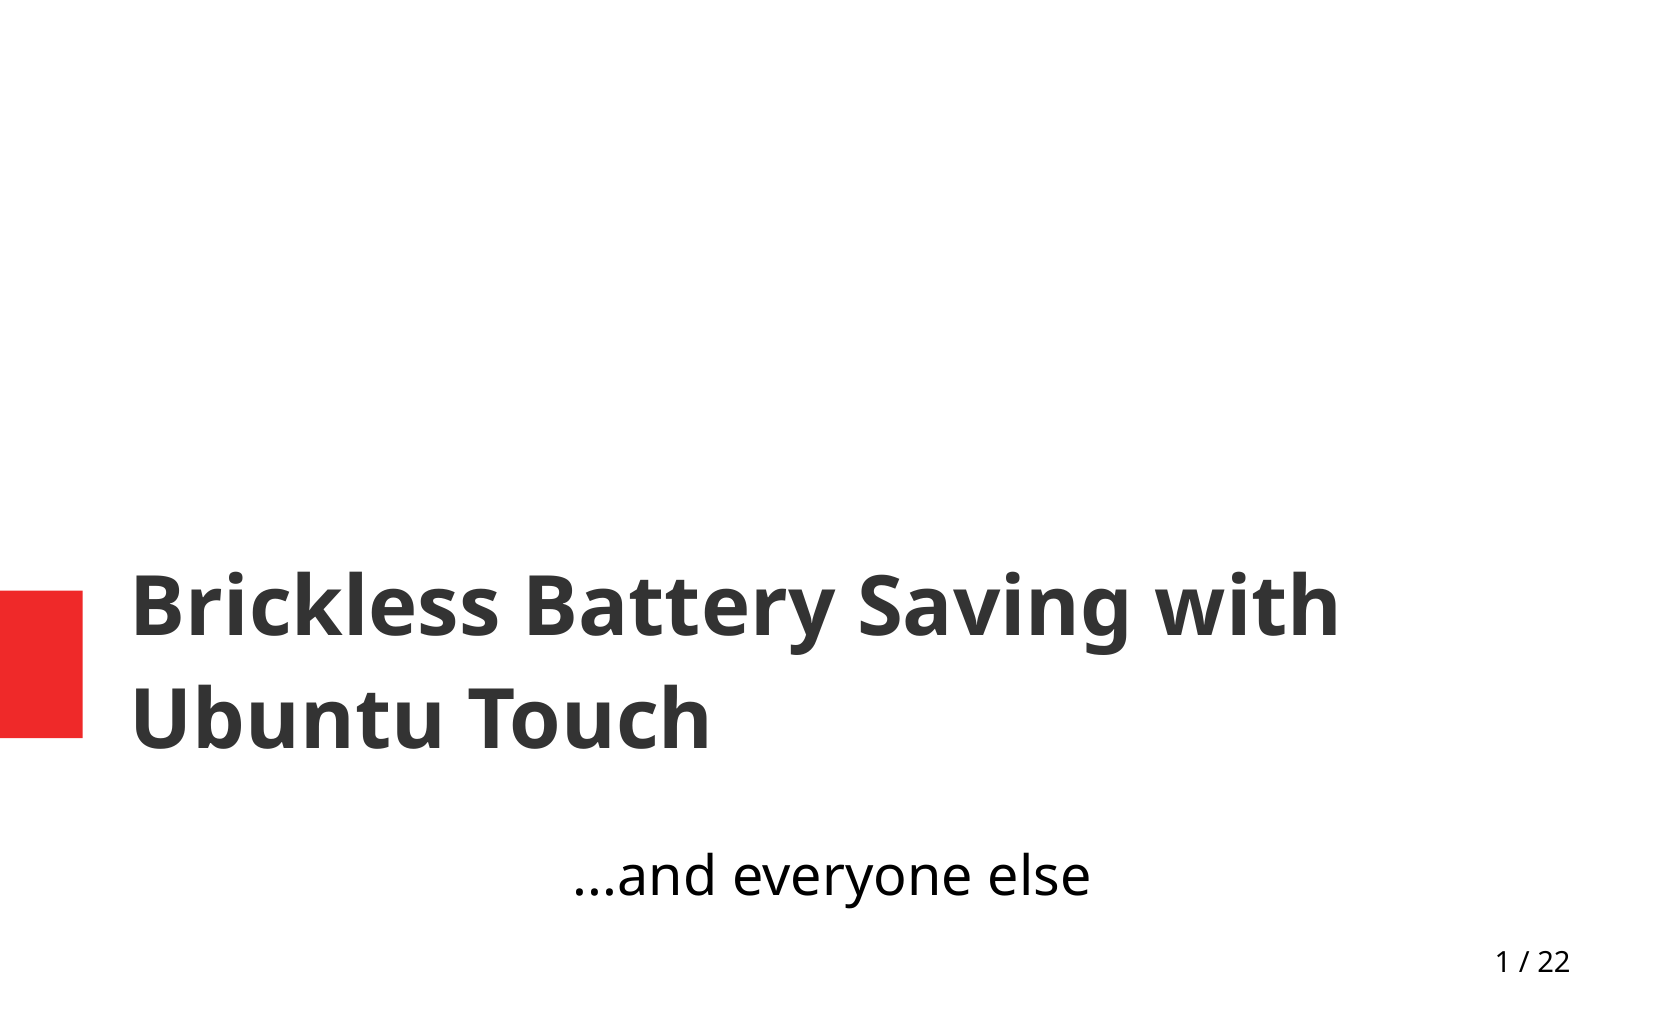

# Brickless Battery Saving with Ubuntu Touch
...and everyone else
1